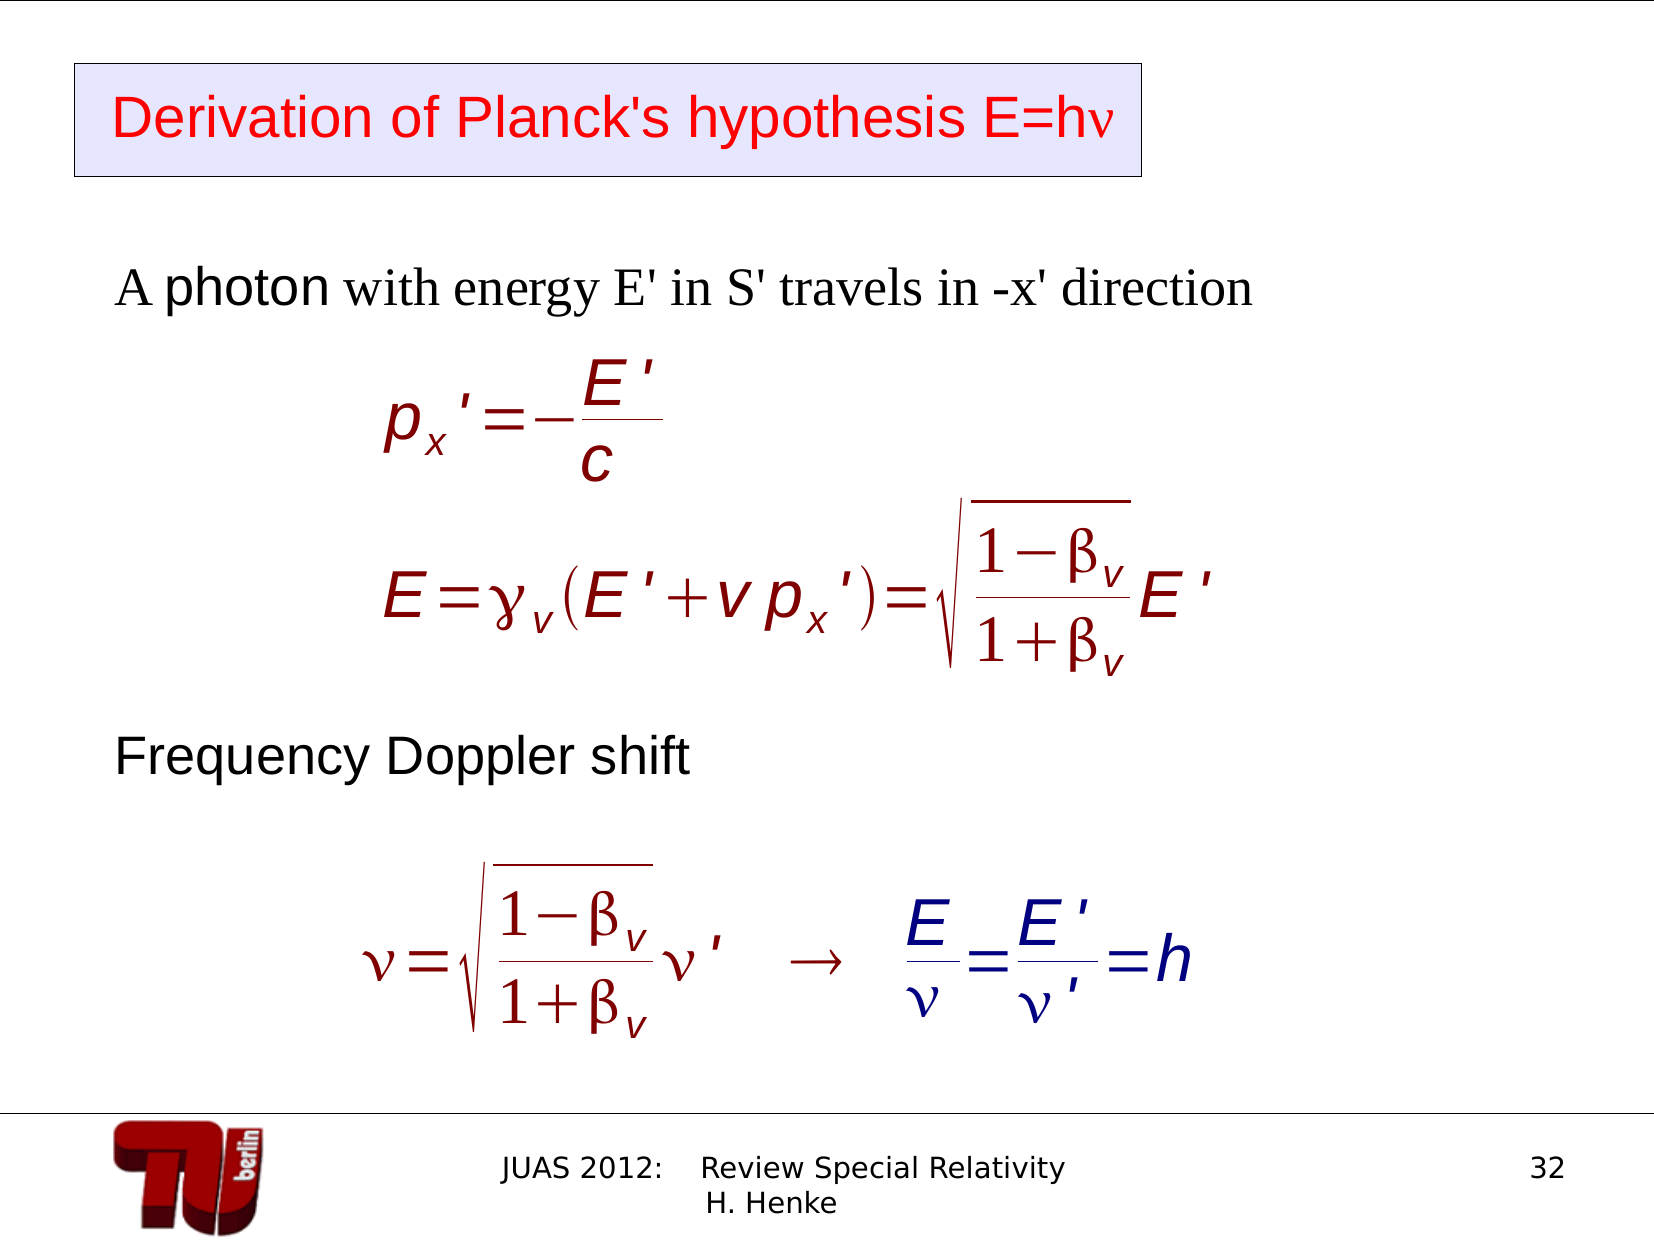

Derivation of Planck's hypothesis E=hν
A photon with energy E' in S' travels in -x' direction
Frequency Doppler shift
32